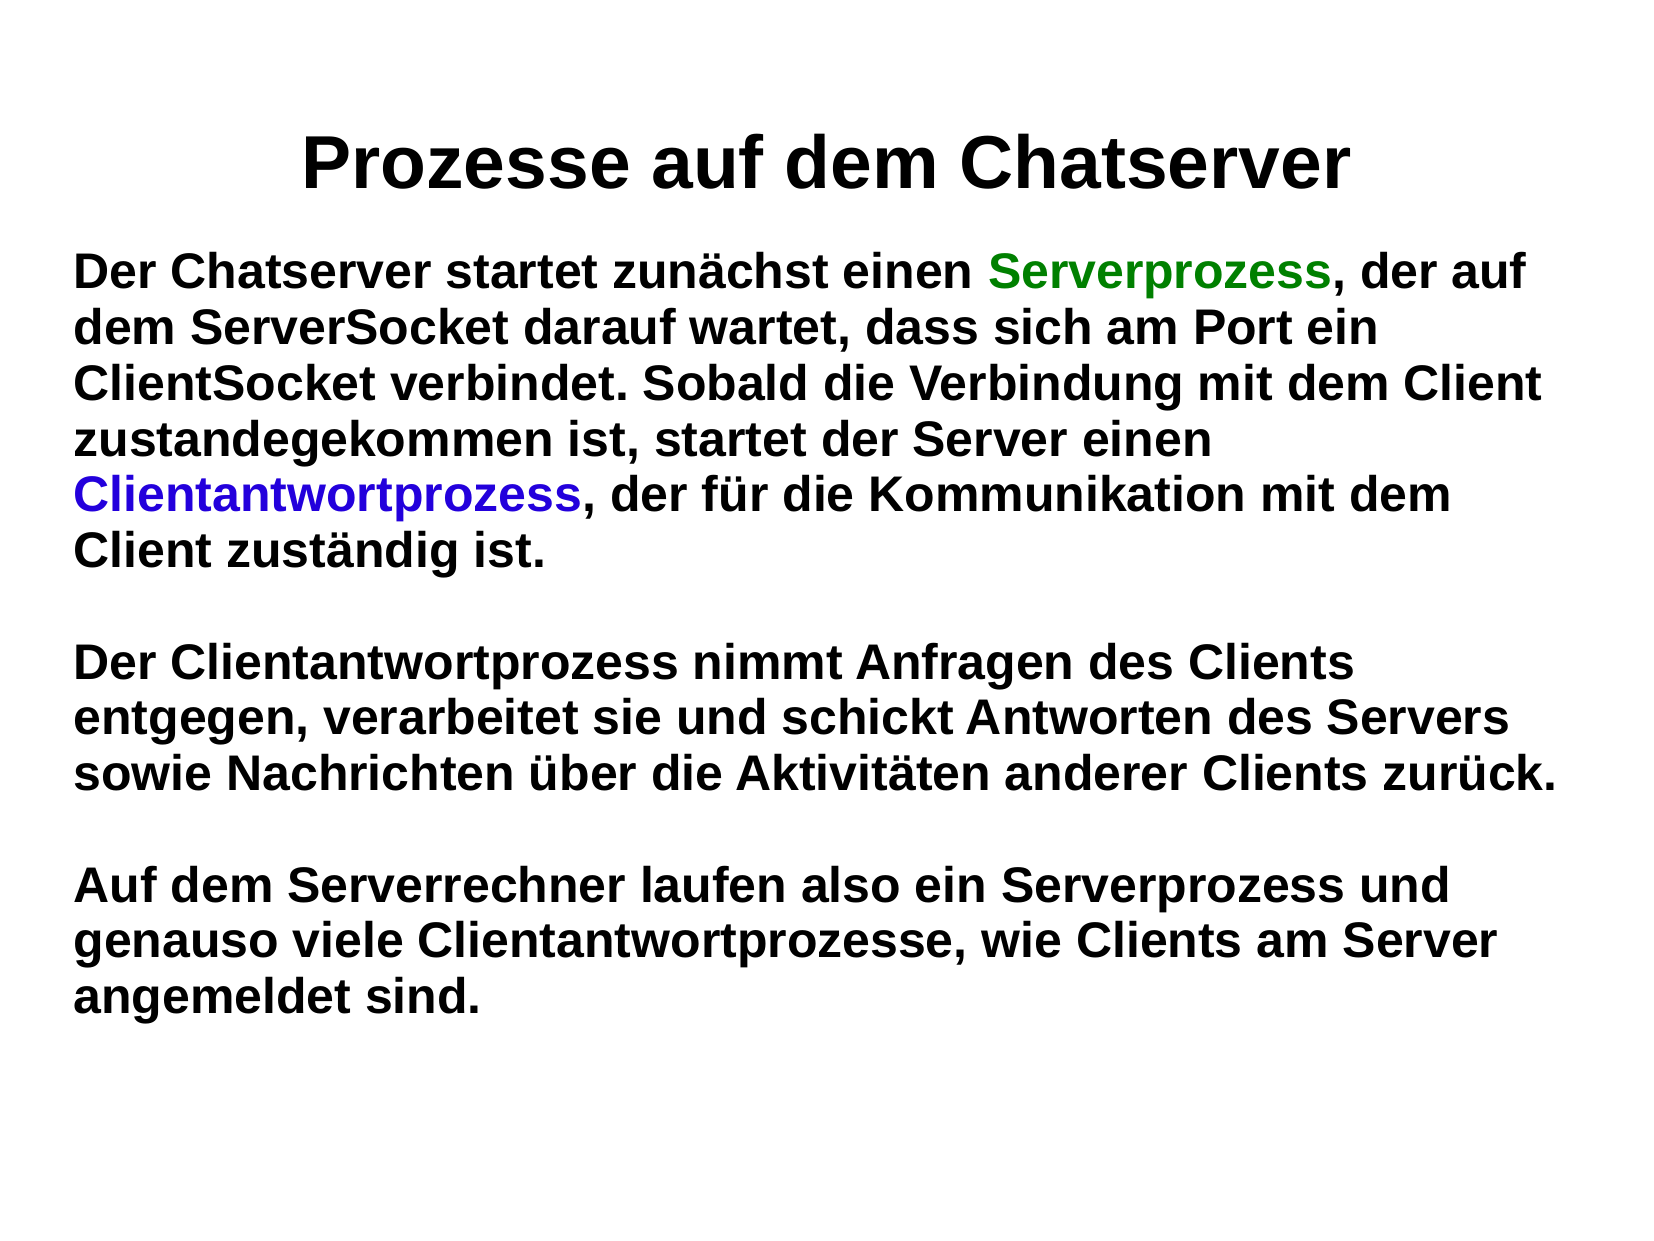

# Prozesse auf dem Chatserver
Der Chatserver startet zunächst einen Serverprozess, der auf dem ServerSocket darauf wartet, dass sich am Port ein ClientSocket verbindet. Sobald die Verbindung mit dem Client zustandegekommen ist, startet der Server einen Clientantwortprozess, der für die Kommunikation mit dem Client zuständig ist.
Der Clientantwortprozess nimmt Anfragen des Clients entgegen, verarbeitet sie und schickt Antworten des Servers sowie Nachrichten über die Aktivitäten anderer Clients zurück.
Auf dem Serverrechner laufen also ein Serverprozess und genauso viele Clientantwortprozesse, wie Clients am Server angemeldet sind.